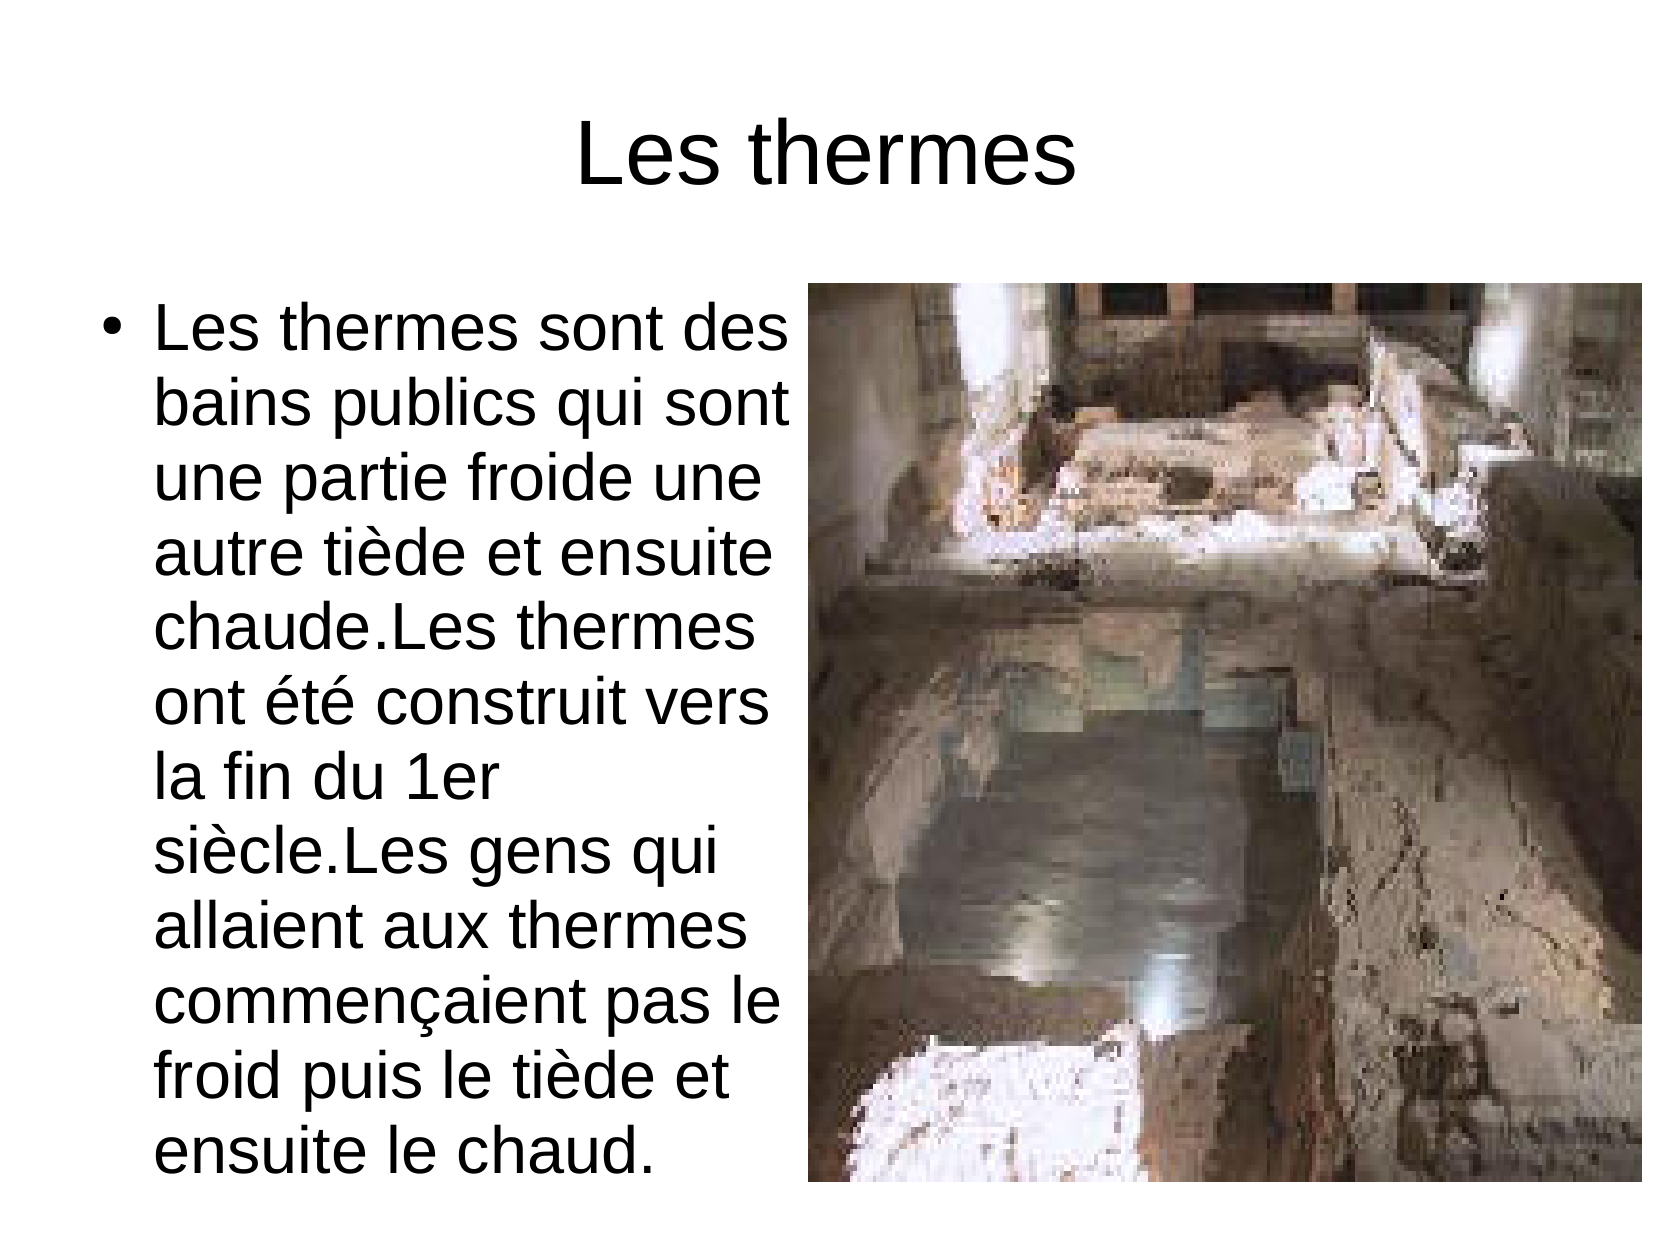

# Les thermes
Les thermes sont des bains publics qui sont une partie froide une autre tiède et ensuite chaude.Les thermes ont été construit vers la fin du 1er siècle.Les gens qui allaient aux thermes commençaient pas le froid puis le tiède et ensuite le chaud.